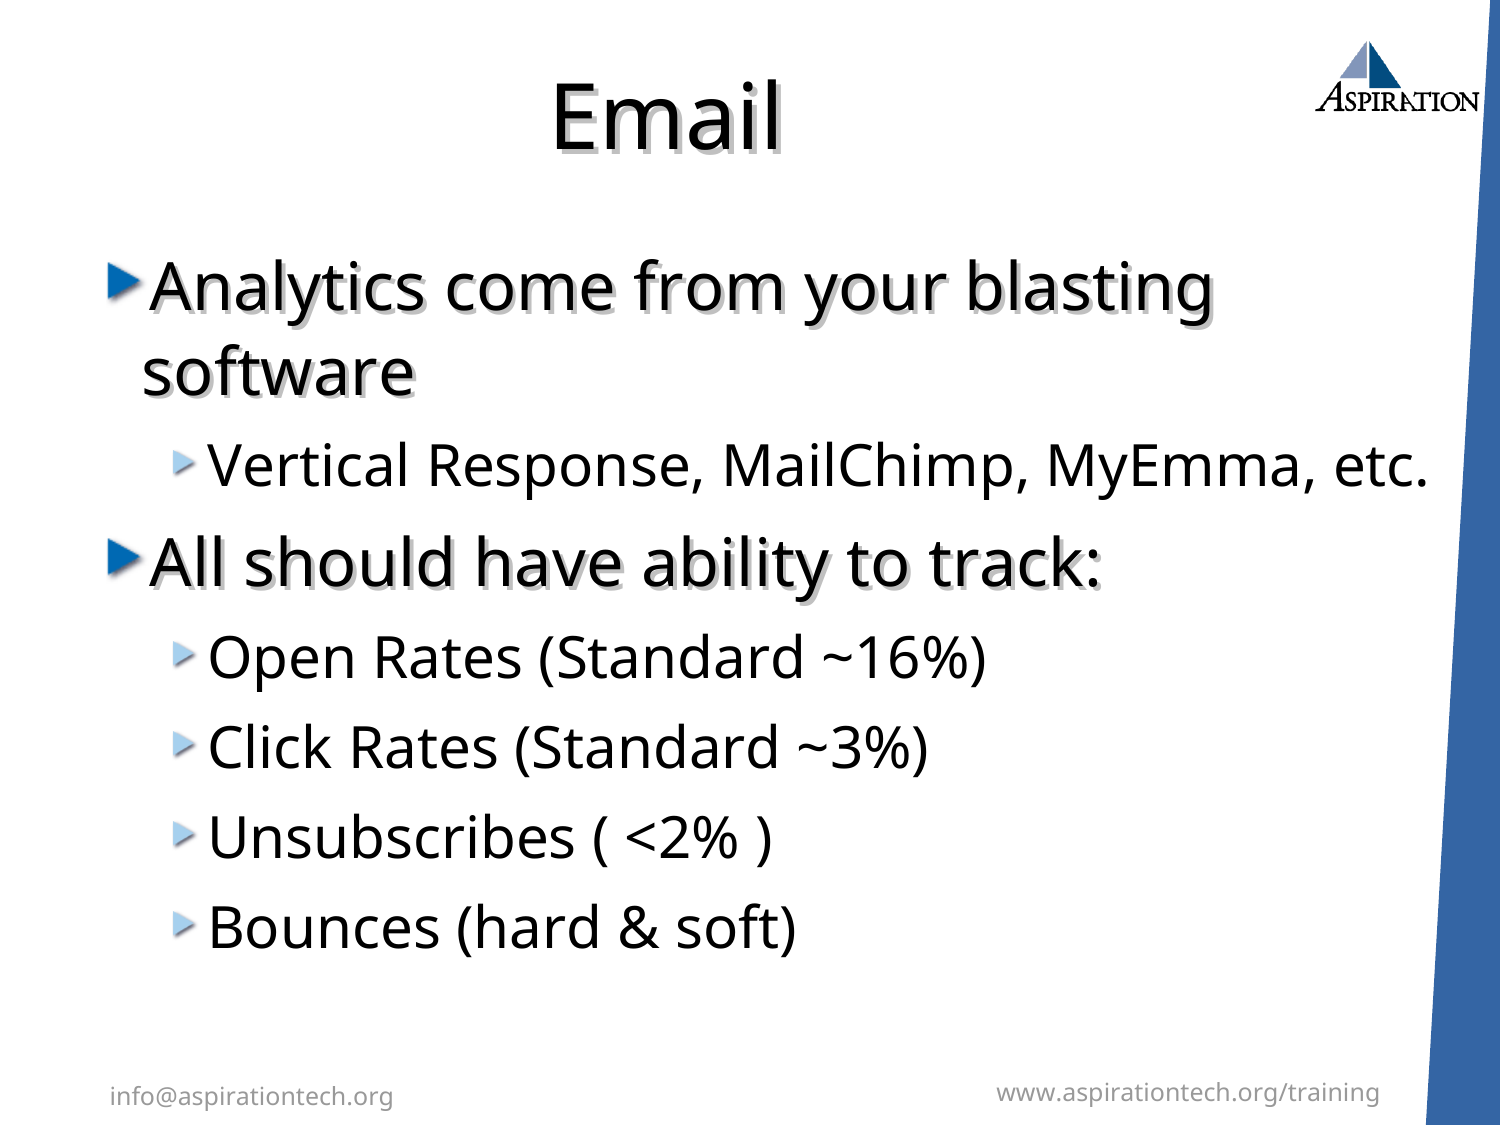

# Email
Analytics come from your blasting software
Vertical Response, MailChimp, MyEmma, etc.
All should have ability to track:
Open Rates (Standard ~16%)
Click Rates (Standard ~3%)
Unsubscribes ( <2% )
Bounces (hard & soft)